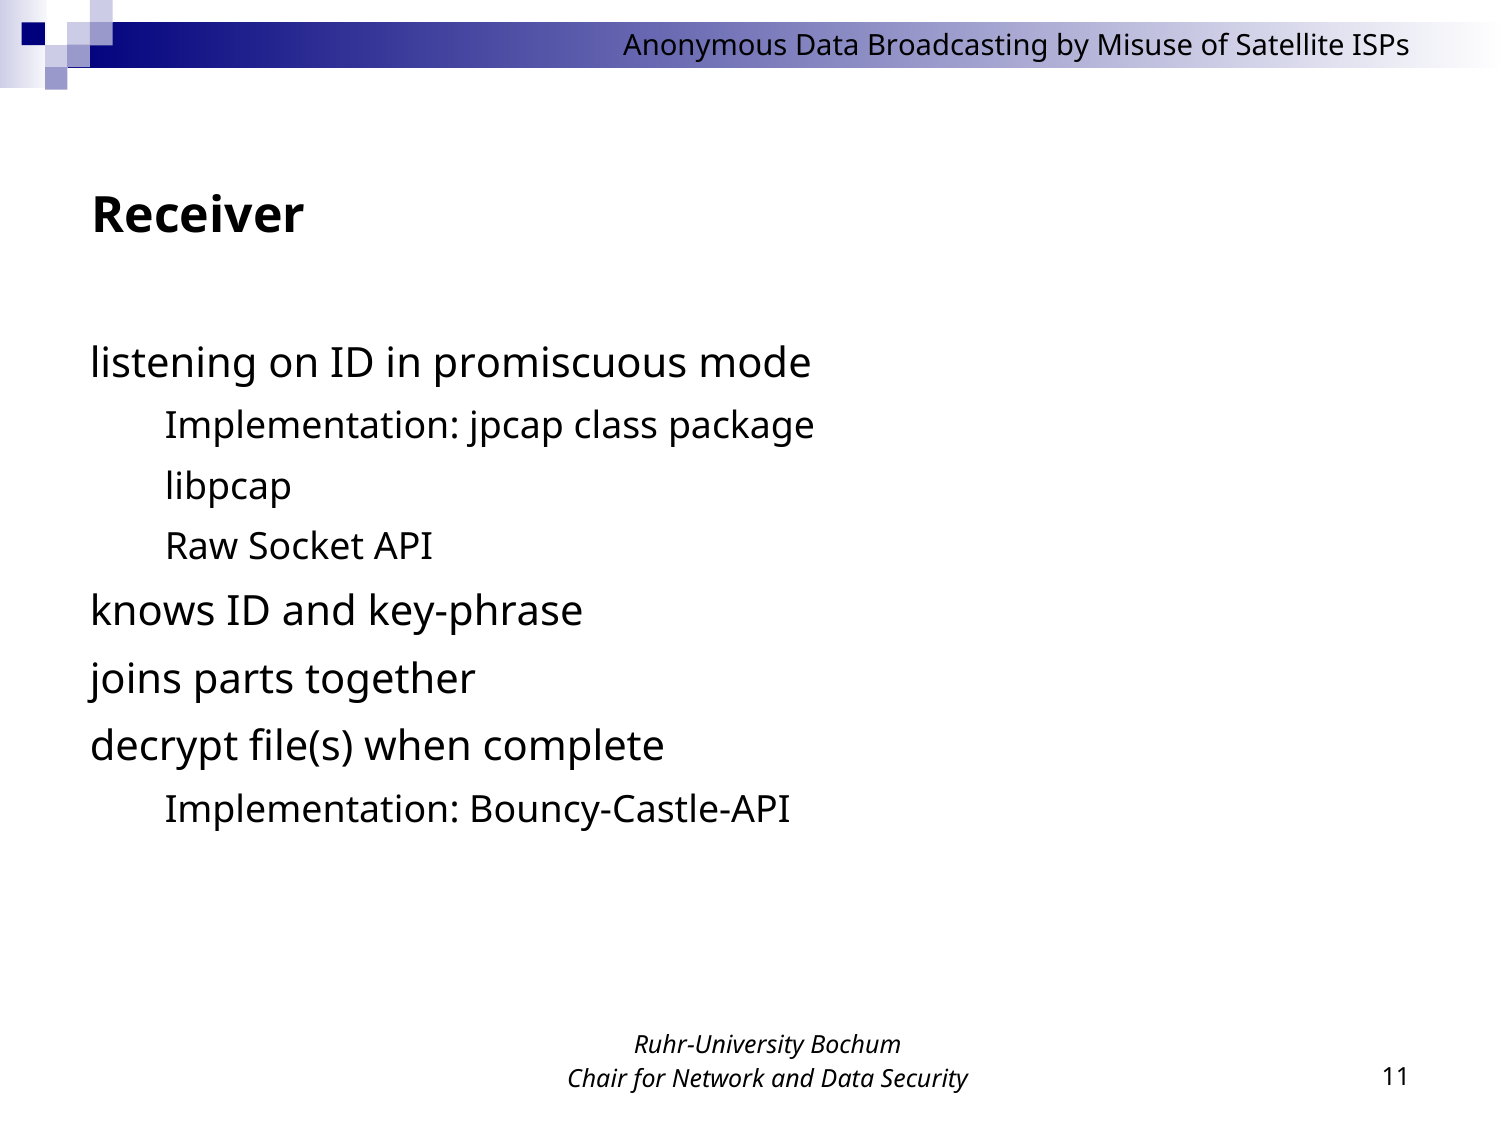

Anonymous Data Broadcasting by Misuse of Satellite ISPs
Receiver
# listening on ID in promiscuous mode
Implementation: jpcap class package
libpcap
Raw Socket API
knows ID and key-phrase
joins parts together
decrypt file(s) when complete
Implementation: Bouncy-Castle-API
Ruhr-University Bochum
Chair for Network and Data Security
11